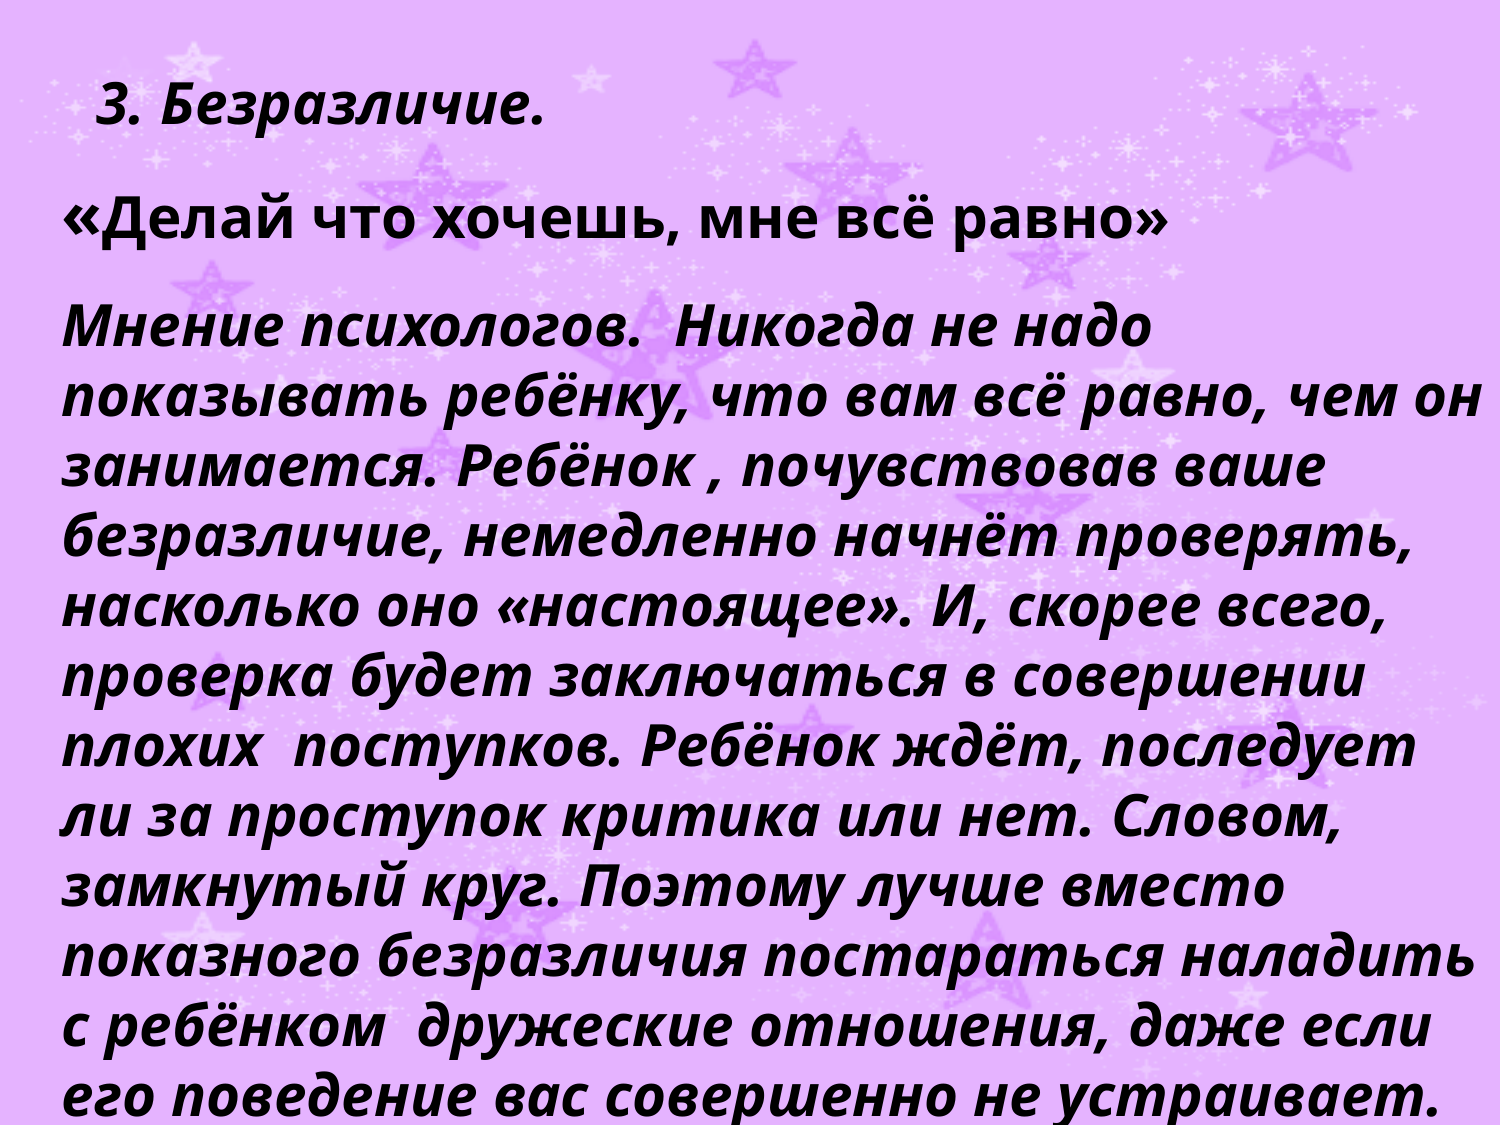

3. Безразличие.
«Делай что хочешь, мне всё равно»
Мнение психологов. Никогда не надо показывать ребёнку, что вам всё равно, чем он занимается. Ребёнок , почувствовав ваше безразличие, немедленно начнёт проверять, насколько оно «настоящее». И, скорее всего, проверка будет заключаться в совершении плохих поступков. Ребёнок ждёт, последует ли за проступок критика или нет. Словом, замкнутый круг. Поэтому лучше вместо показного безразличия постараться наладить с ребёнком дружеские отношения, даже если его поведение вас совершенно не устраивает.